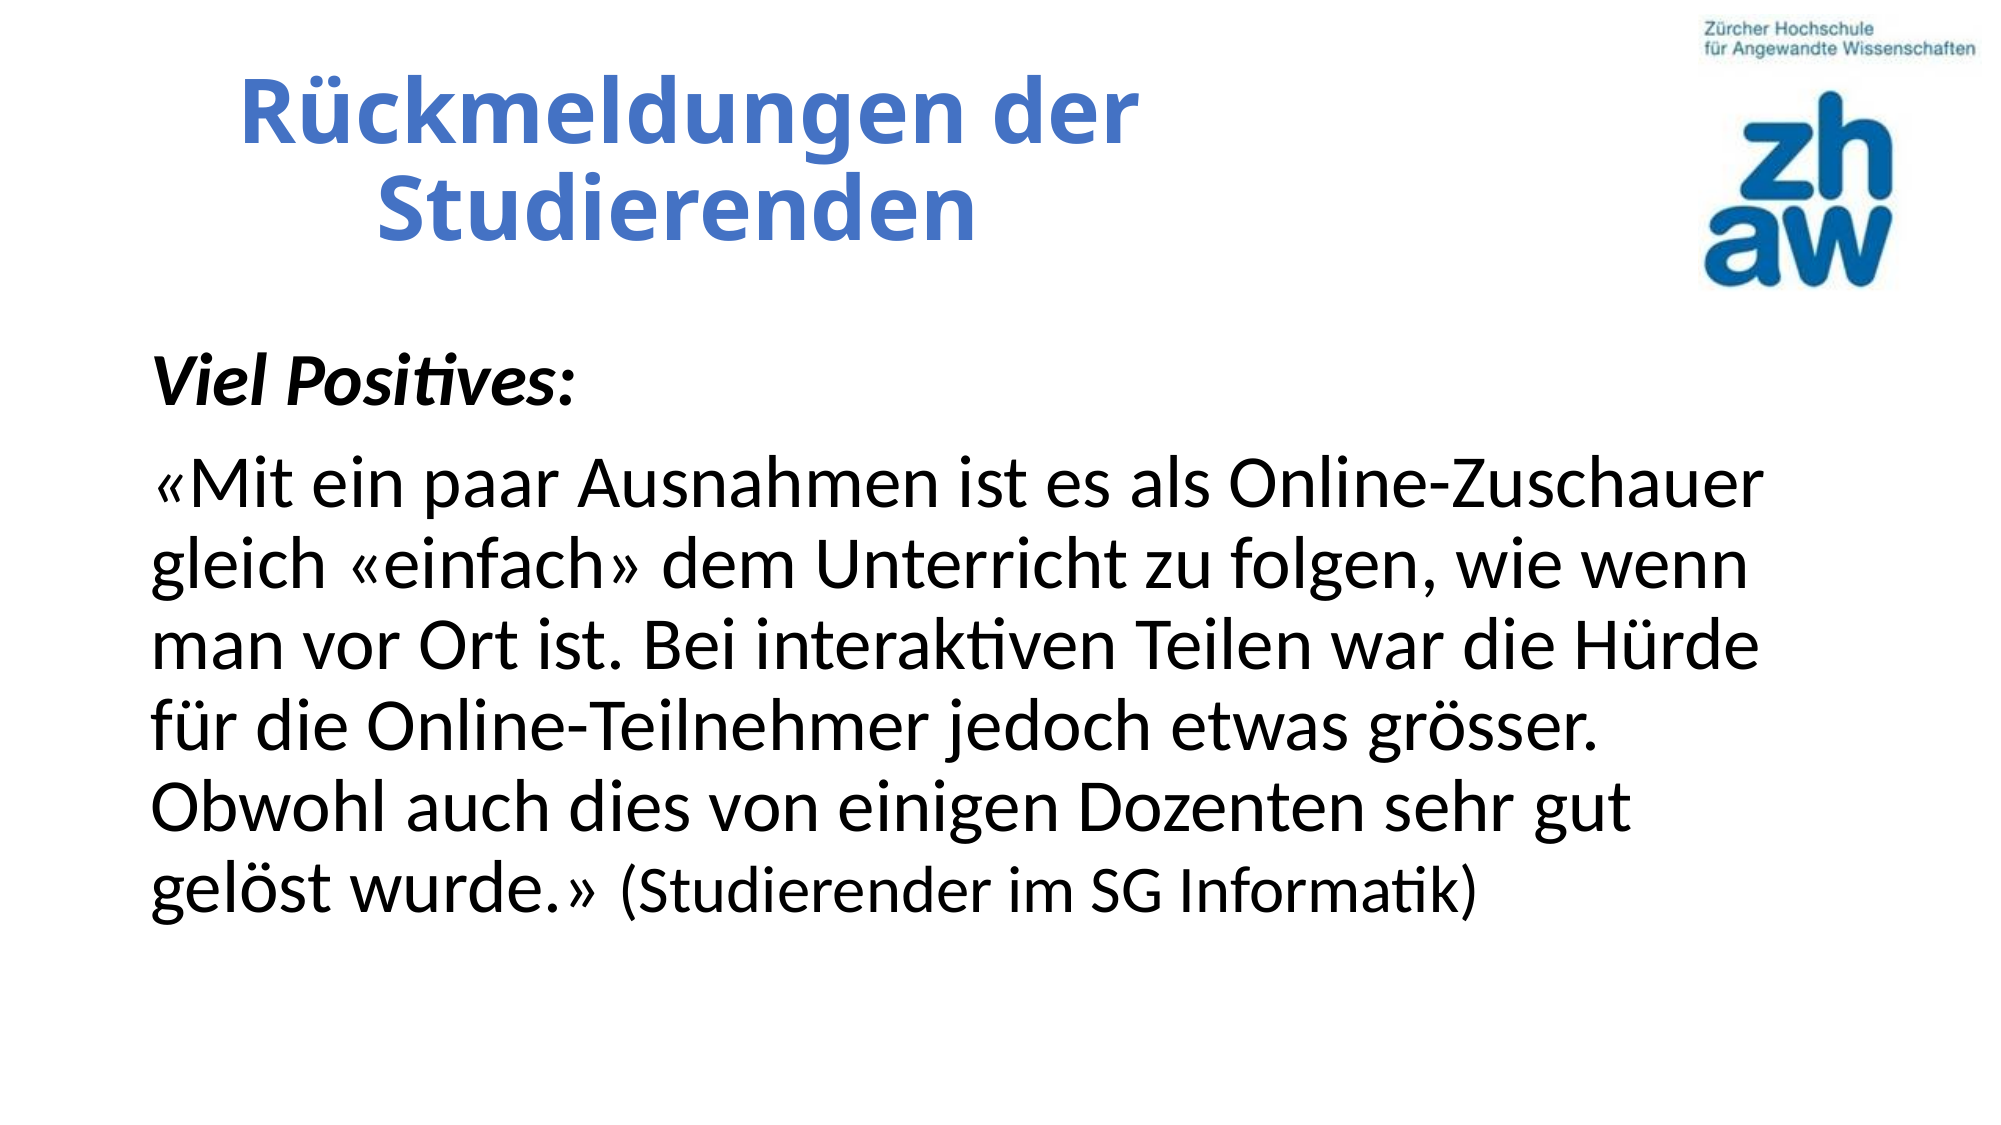

# Rückmeldungen der Studierenden
Viel Positives:
«Mit ein paar Ausnahmen ist es als Online-Zuschauer gleich «einfach» dem Unterricht zu folgen, wie wenn man vor Ort ist. Bei interaktiven Teilen war die Hürde für die Online-Teilnehmer jedoch etwas grösser. Obwohl auch dies von einigen Dozenten sehr gut gelöst wurde.» (Studierender im SG Informatik)